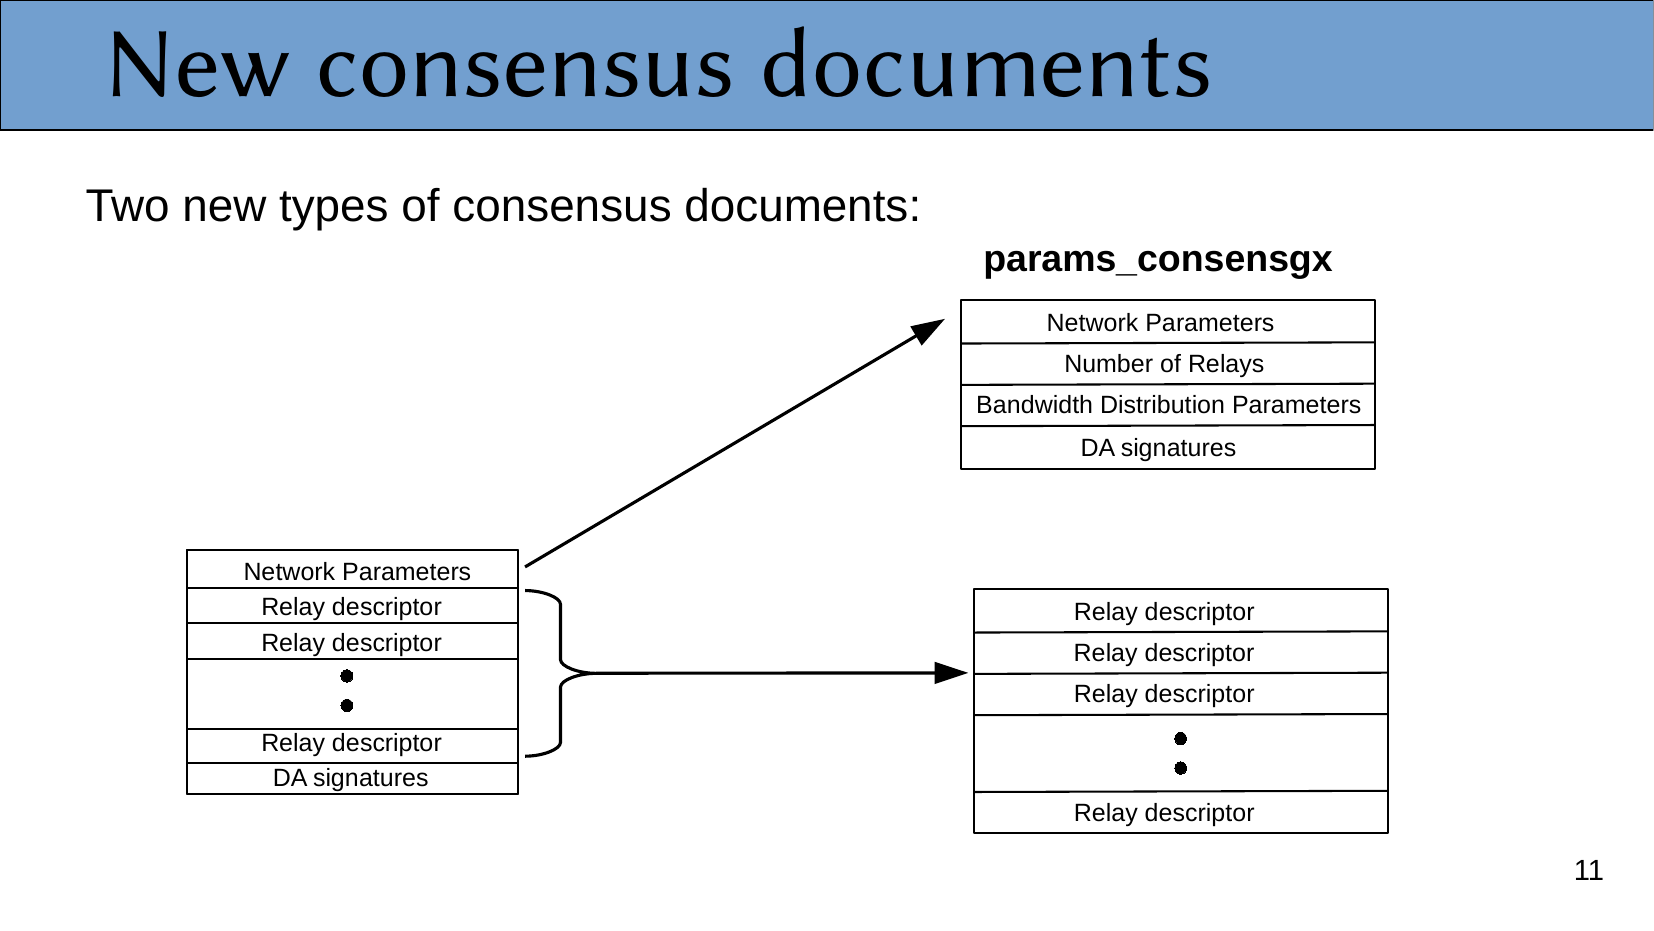

New consensus documents
Two new types of consensus documents:
params_consensgx
Network Parameters
Number of Relays
Bandwidth Distribution Parameters
DA signatures
Network Parameters
Relay descriptor
 Relay descriptor
Relay descriptor
 Relay descriptor
 Relay descriptor
Relay descriptor
DA Signatures
DA signatures
 Relay descriptor
11